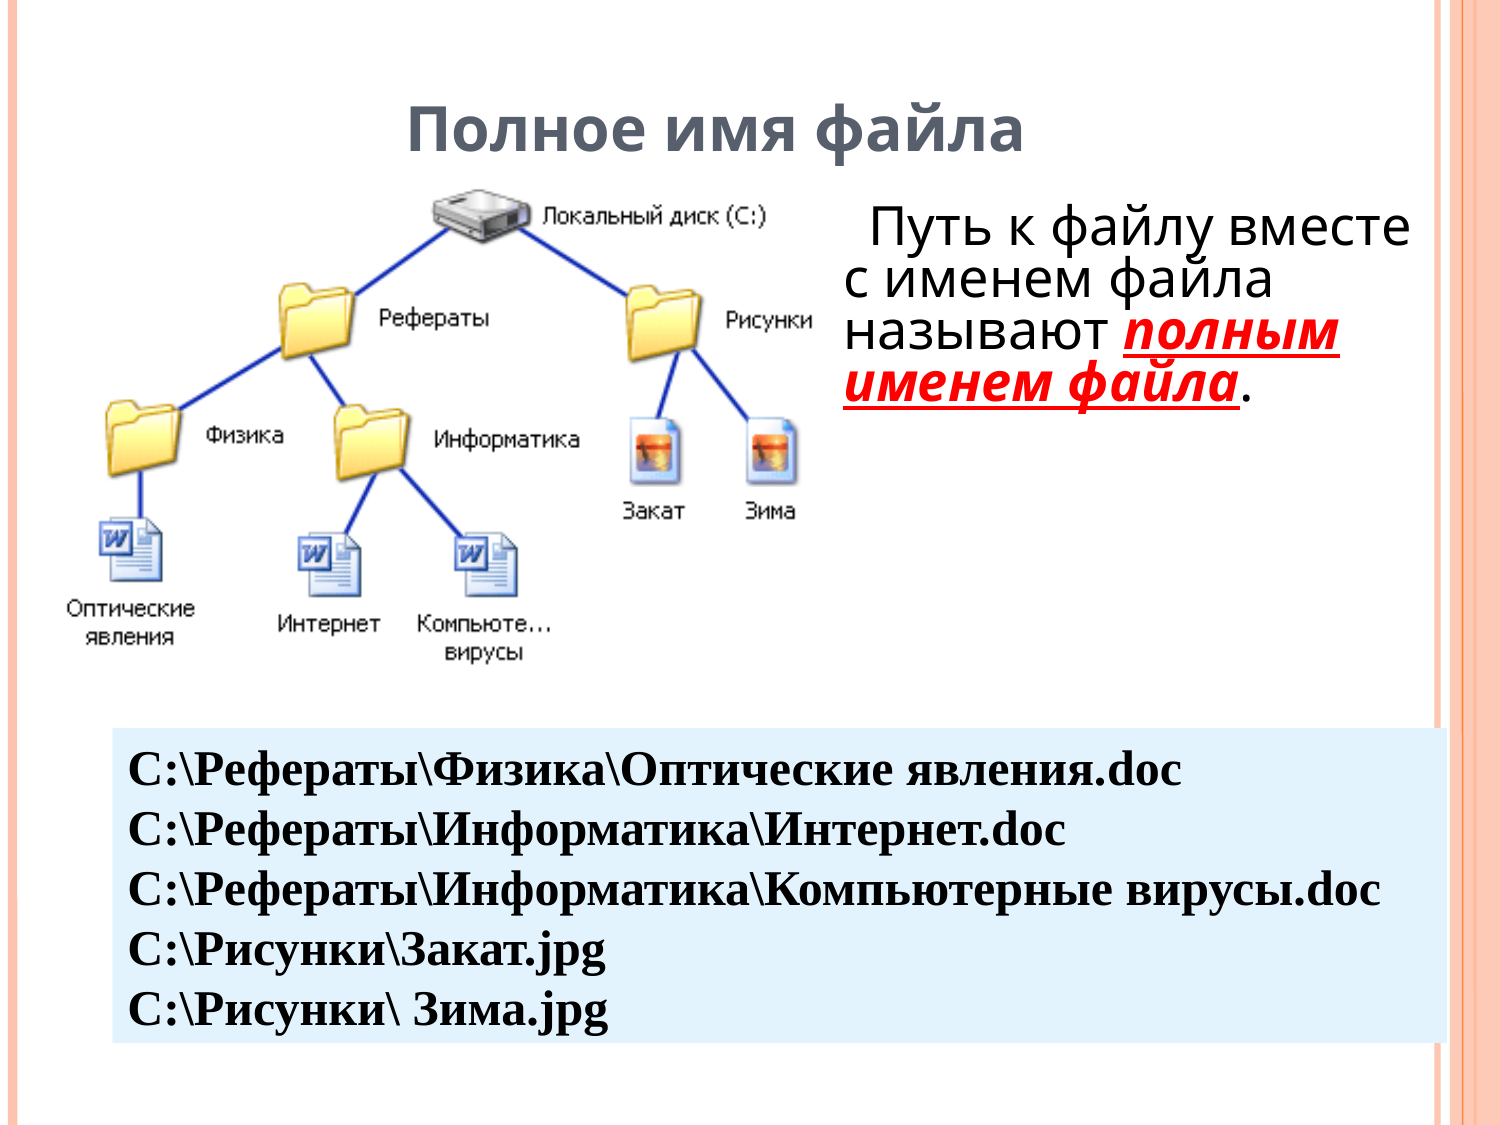

# Полное имя файла
 Путь к файлу вместе с именем файла называют полным именем файла.
C:\Рефераты\Физика\Оптические явления.doc
C:\Рефераты\Информатика\Интернет.doc
C:\Рефераты\Информатика\Компьютерные вирусы.doc
C:\Рисунки\Закат.jpg
C:\Рисунки\ Зима.jpg